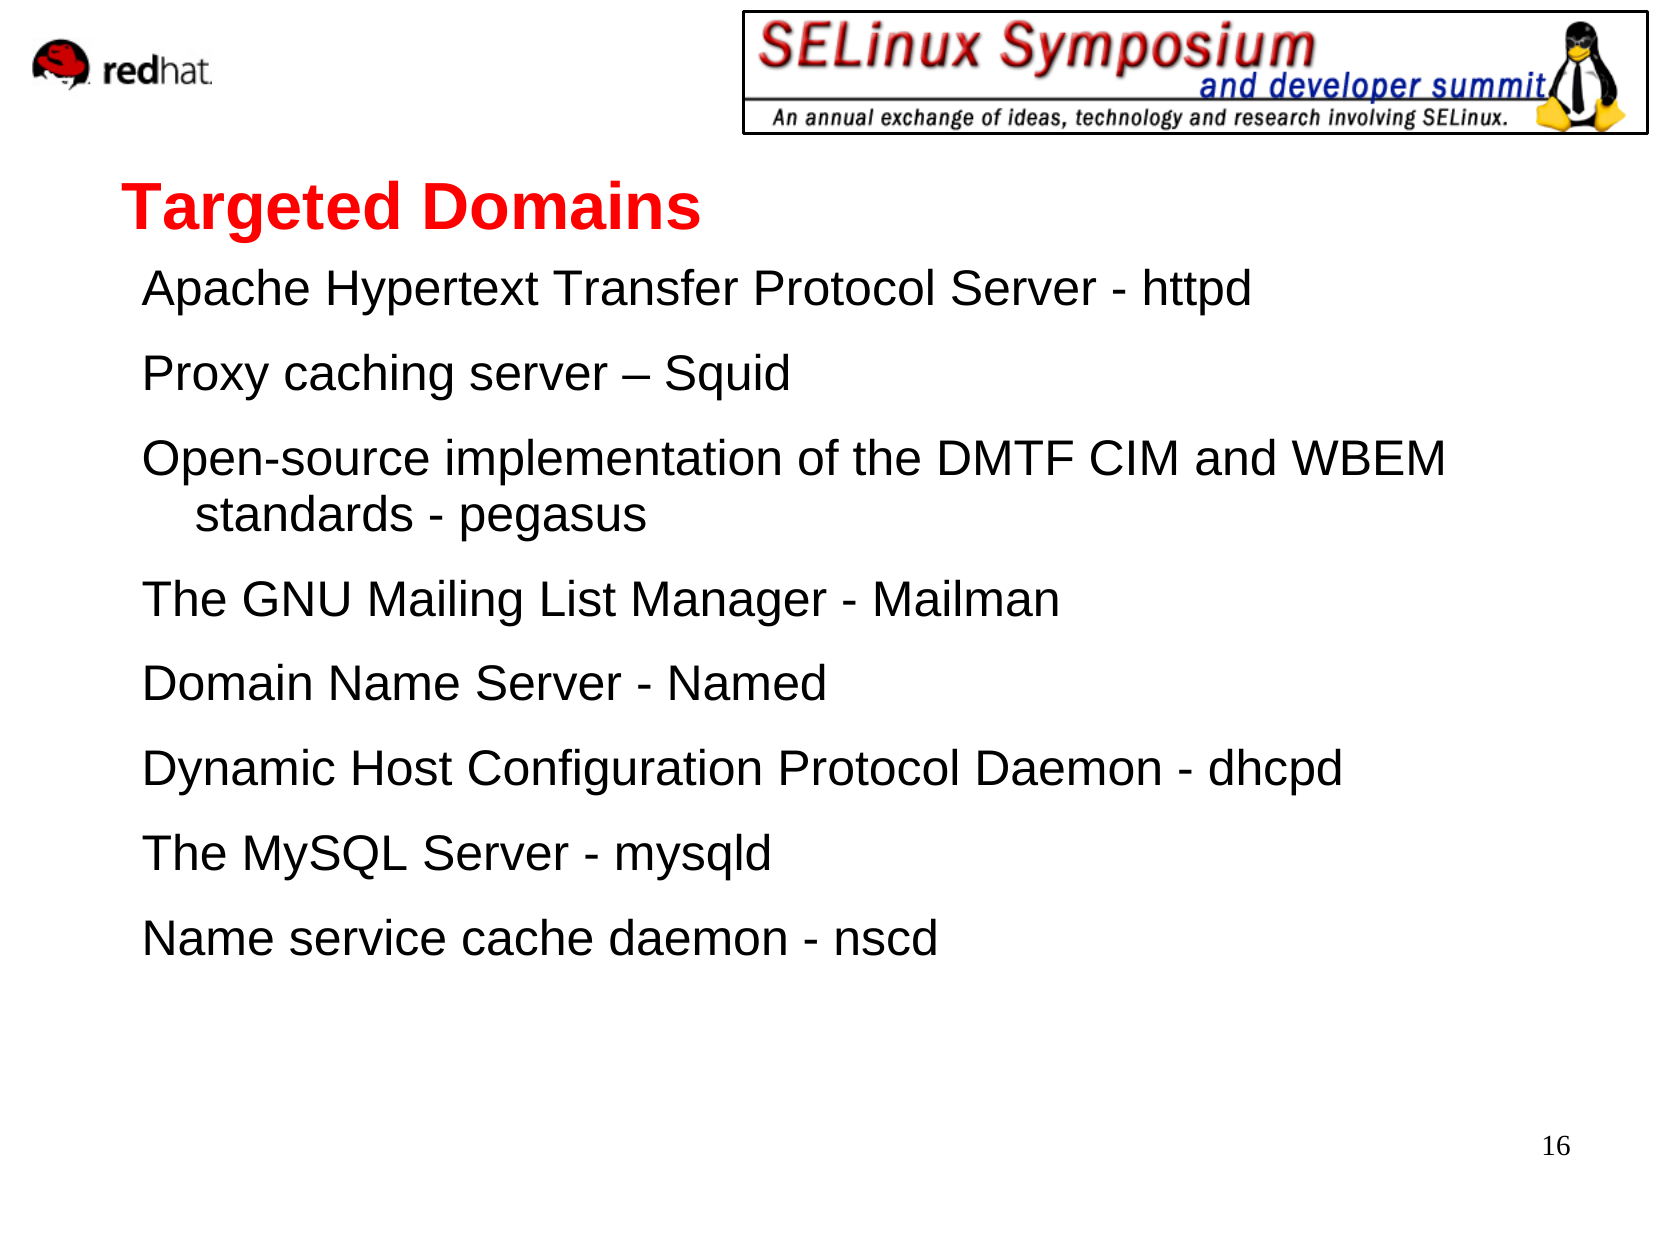

# Targeted Domains
Apache Hypertext Transfer Protocol Server - httpd
Proxy caching server – Squid
Open-source implementation of the DMTF CIM and WBEM standards - pegasus
The GNU Mailing List Manager - Mailman
Domain Name Server - Named
Dynamic Host Configuration Protocol Daemon - dhcpd
The MySQL Server - mysqld
Name service cache daemon - nscd